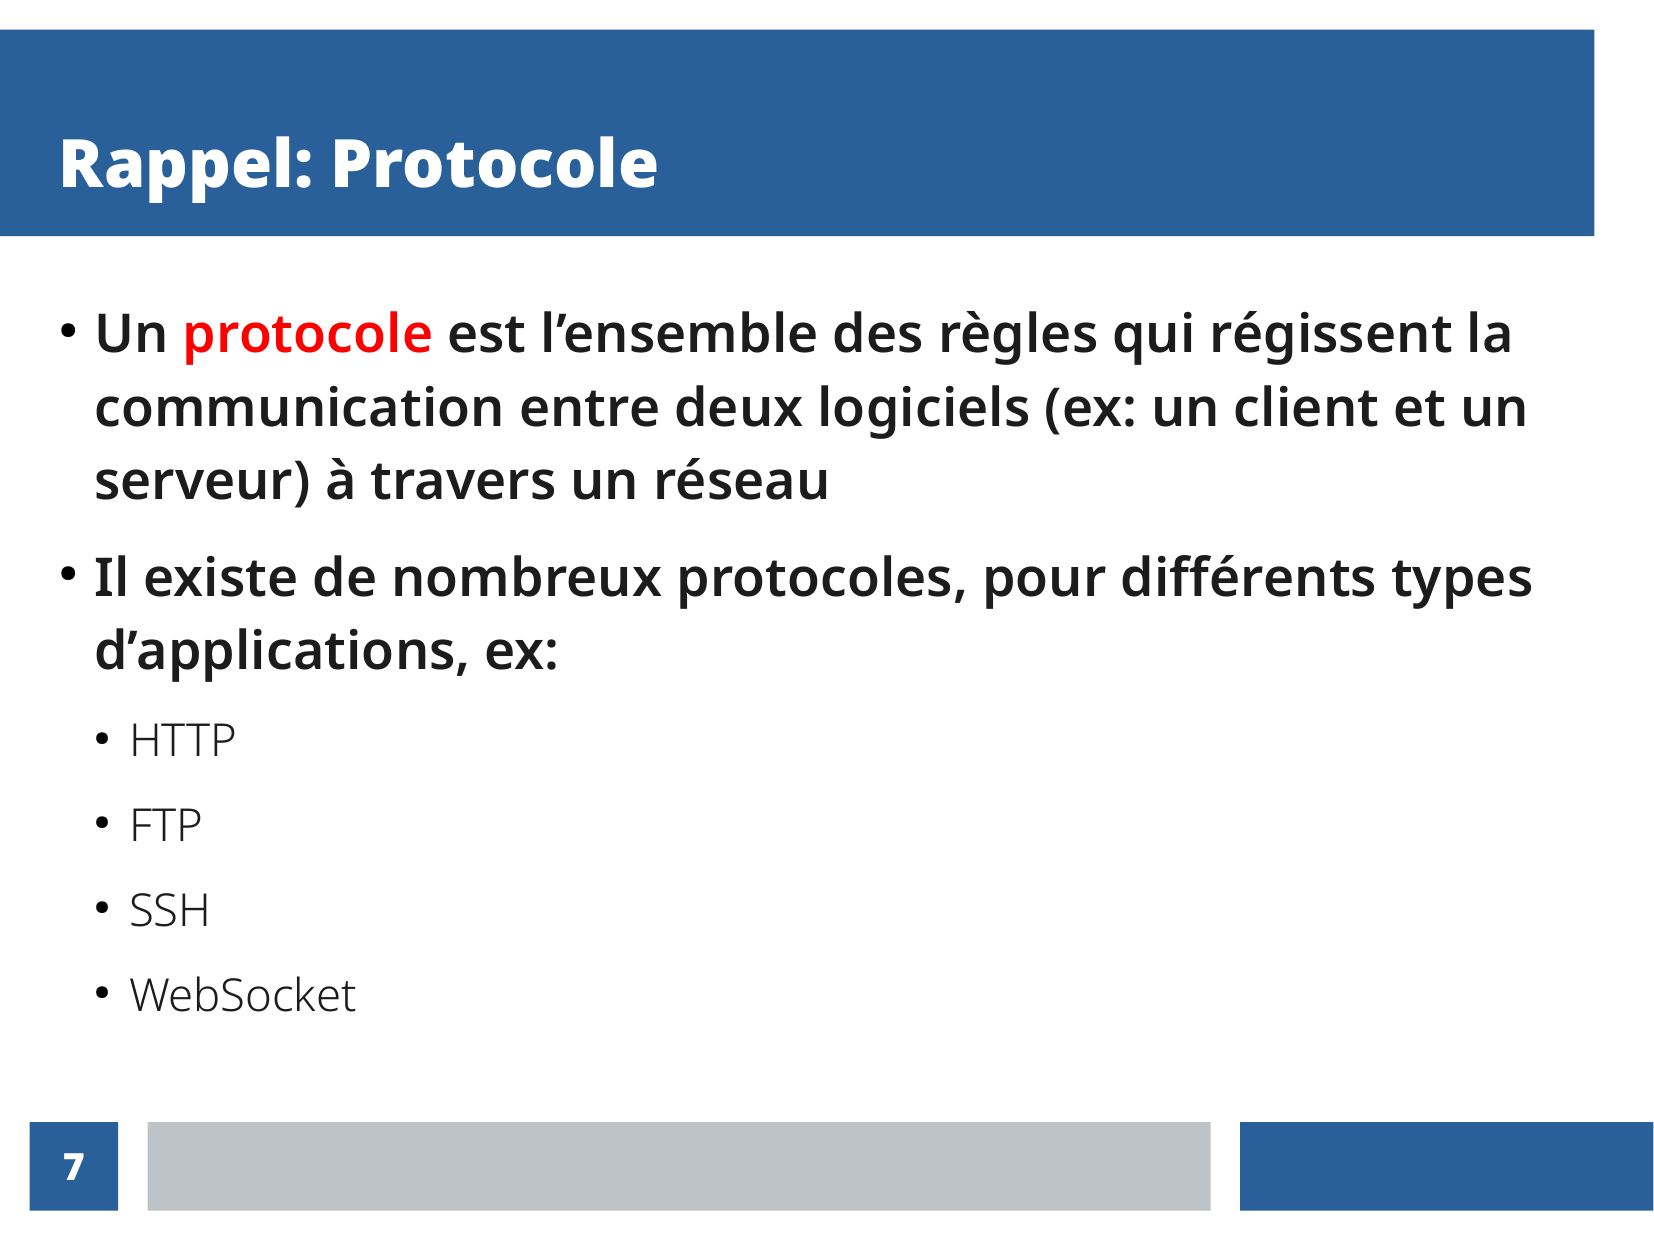

# Rappel: Protocole
Un protocole est l’ensemble des règles qui régissent la communication entre deux logiciels (ex: un client et un serveur) à travers un réseau
Il existe de nombreux protocoles, pour différents types d’applications, ex:
HTTP
FTP
SSH
WebSocket
7